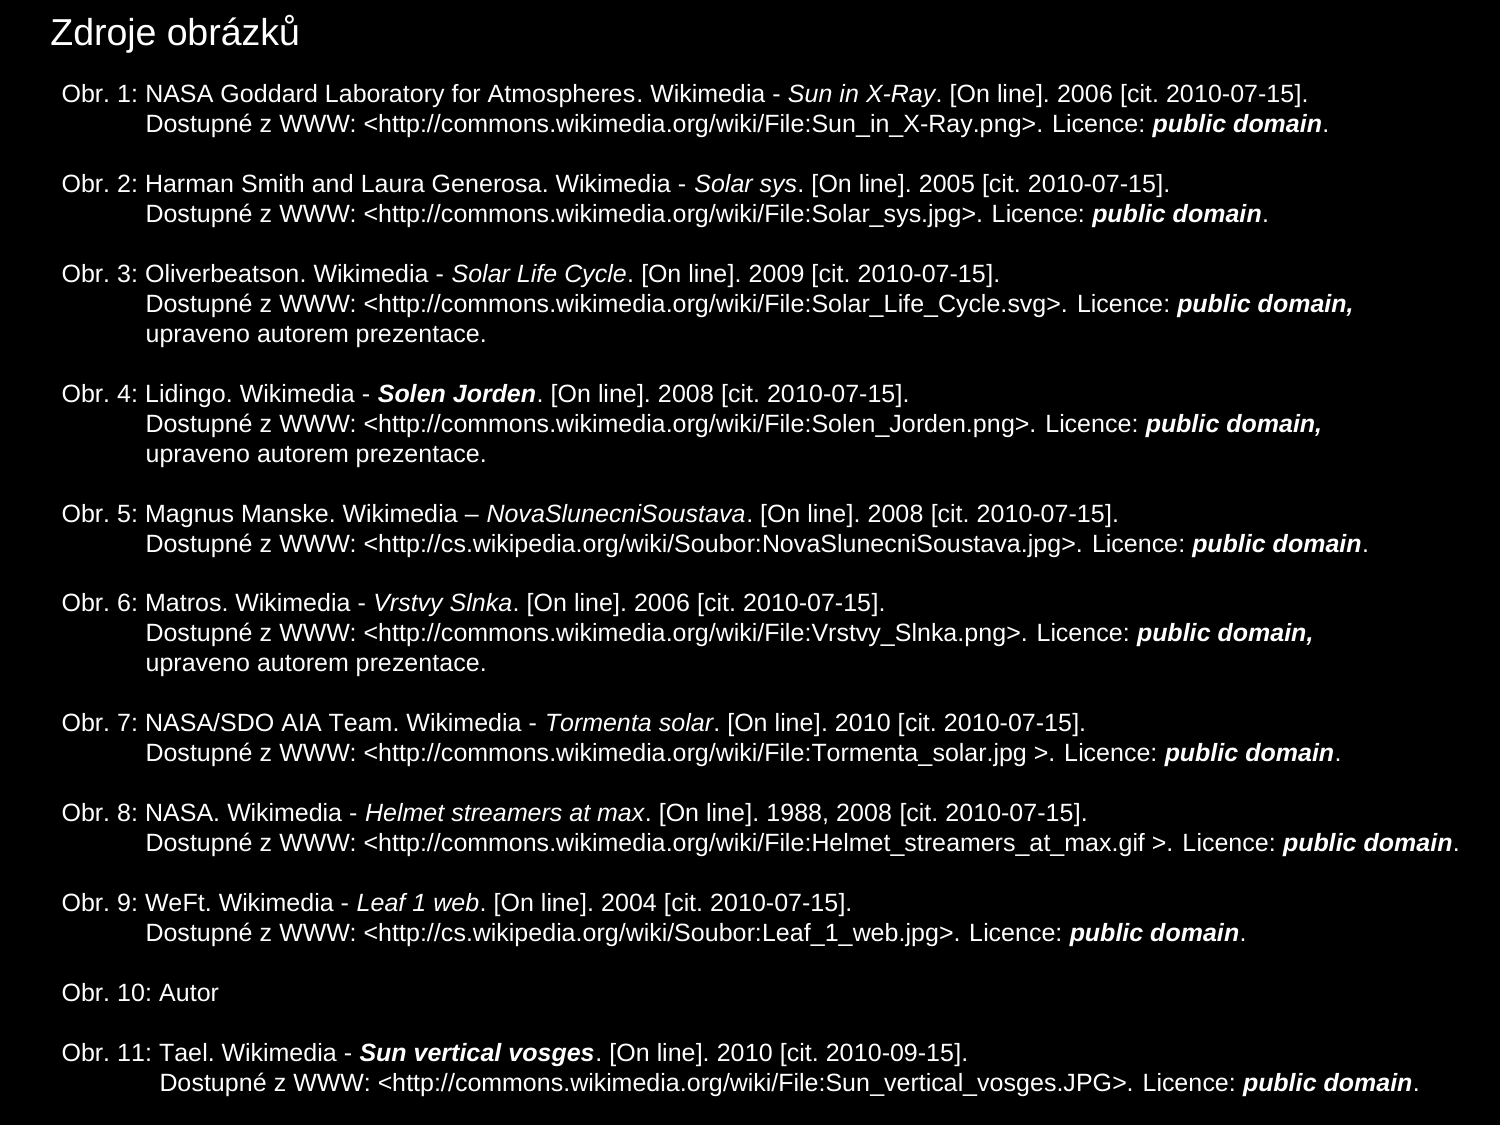

Zdroje obrázků
Obr. 1: NASA Goddard Laboratory for Atmospheres. Wikimedia - Sun in X-Ray. [On line]. 2006 [cit. 2010-07-15].
 Dostupné z WWW: <http://commons.wikimedia.org/wiki/File:Sun_in_X-Ray.png>. Licence: public domain.
Obr. 2: Harman Smith and Laura Generosa. Wikimedia - Solar sys. [On line]. 2005 [cit. 2010-07-15].
 Dostupné z WWW: <http://commons.wikimedia.org/wiki/File:Solar_sys.jpg>. Licence: public domain.
Obr. 3: Oliverbeatson. Wikimedia - Solar Life Cycle. [On line]. 2009 [cit. 2010-07-15].
 Dostupné z WWW: <http://commons.wikimedia.org/wiki/File:Solar_Life_Cycle.svg>. Licence: public domain,
 upraveno autorem prezentace.
Obr. 4: Lidingo. Wikimedia - Solen Jorden. [On line]. 2008 [cit. 2010-07-15].
 Dostupné z WWW: <http://commons.wikimedia.org/wiki/File:Solen_Jorden.png>. Licence: public domain,
 upraveno autorem prezentace.
Obr. 5: Magnus Manske. Wikimedia – NovaSlunecniSoustava. [On line]. 2008 [cit. 2010-07-15].
 Dostupné z WWW: <http://cs.wikipedia.org/wiki/Soubor:NovaSlunecniSoustava.jpg>. Licence: public domain.
Obr. 6: Matros. Wikimedia - Vrstvy Slnka. [On line]. 2006 [cit. 2010-07-15].
 Dostupné z WWW: <http://commons.wikimedia.org/wiki/File:Vrstvy_Slnka.png>. Licence: public domain,
 upraveno autorem prezentace.
Obr. 7: NASA/SDO AIA Team. Wikimedia - Tormenta solar. [On line]. 2010 [cit. 2010-07-15].
 Dostupné z WWW: <http://commons.wikimedia.org/wiki/File:Tormenta_solar.jpg >. Licence: public domain.
Obr. 8: NASA. Wikimedia - Helmet streamers at max. [On line]. 1988, 2008 [cit. 2010-07-15].
 Dostupné z WWW: <http://commons.wikimedia.org/wiki/File:Helmet_streamers_at_max.gif >. Licence: public domain.
Obr. 9: WeFt. Wikimedia - Leaf 1 web. [On line]. 2004 [cit. 2010-07-15].
 Dostupné z WWW: <http://cs.wikipedia.org/wiki/Soubor:Leaf_1_web.jpg>. Licence: public domain.
Obr. 10: Autor
Obr. 11: Tael. Wikimedia - Sun vertical vosges. [On line]. 2010 [cit. 2010-09-15].
 Dostupné z WWW: <http://commons.wikimedia.org/wiki/File:Sun_vertical_vosges.JPG>. Licence: public domain.